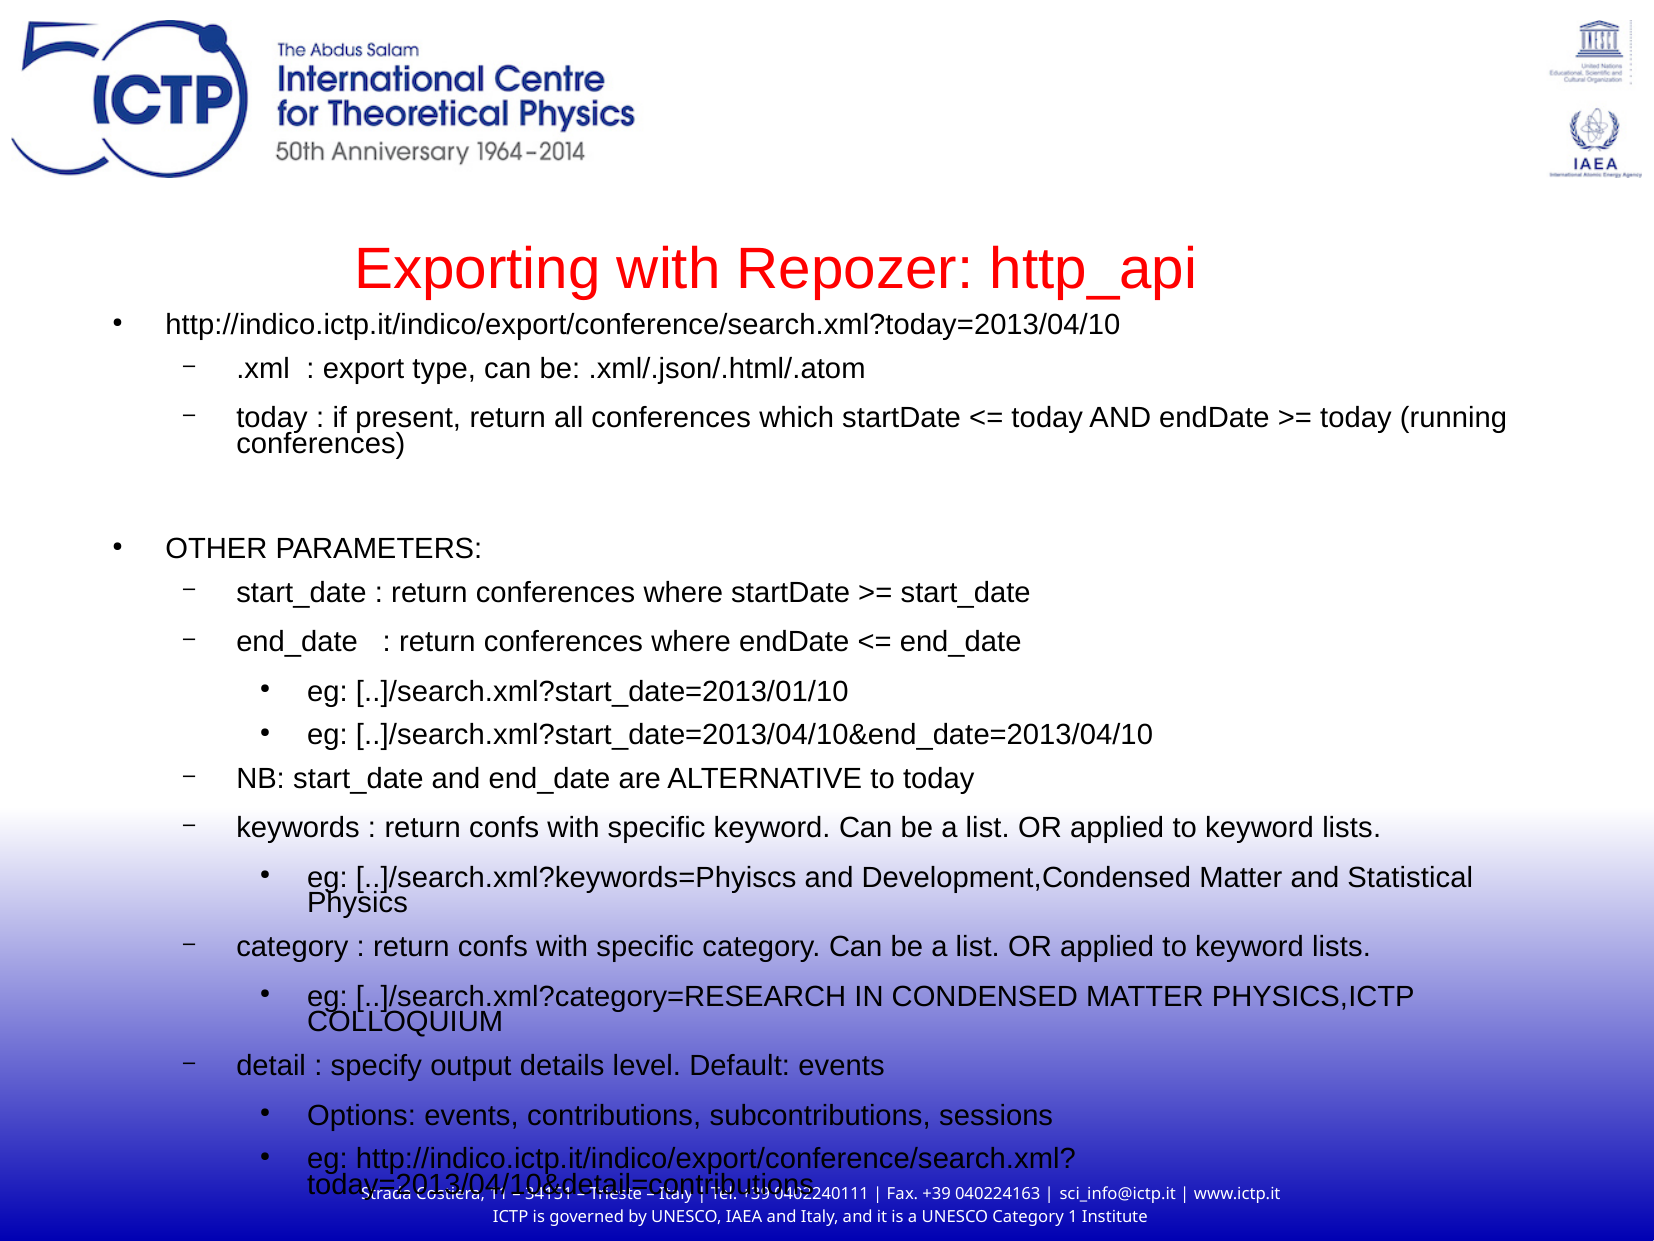

# Exporting with Repozer: http_api
http://indico.ictp.it/indico/export/conference/search.xml?today=2013/04/10
.xml : export type, can be: .xml/.json/.html/.atom
today : if present, return all conferences which startDate <= today AND endDate >= today (running conferences)
OTHER PARAMETERS:
start_date : return conferences where startDate >= start_date
end_date : return conferences where endDate <= end_date
eg: [..]/search.xml?start_date=2013/01/10
eg: [..]/search.xml?start_date=2013/04/10&end_date=2013/04/10
NB: start_date and end_date are ALTERNATIVE to today
keywords : return confs with specific keyword. Can be a list. OR applied to keyword lists.
eg: [..]/search.xml?keywords=Phyiscs and Development,Condensed Matter and Statistical Physics
category : return confs with specific category. Can be a list. OR applied to keyword lists.
eg: [..]/search.xml?category=RESEARCH IN CONDENSED MATTER PHYSICS,ICTP COLLOQUIUM
detail : specify output details level. Default: events
Options: events, contributions, subcontributions, sessions
eg: http://indico.ictp.it/indico/export/conference/search.xml?today=2013/04/10&detail=contributions